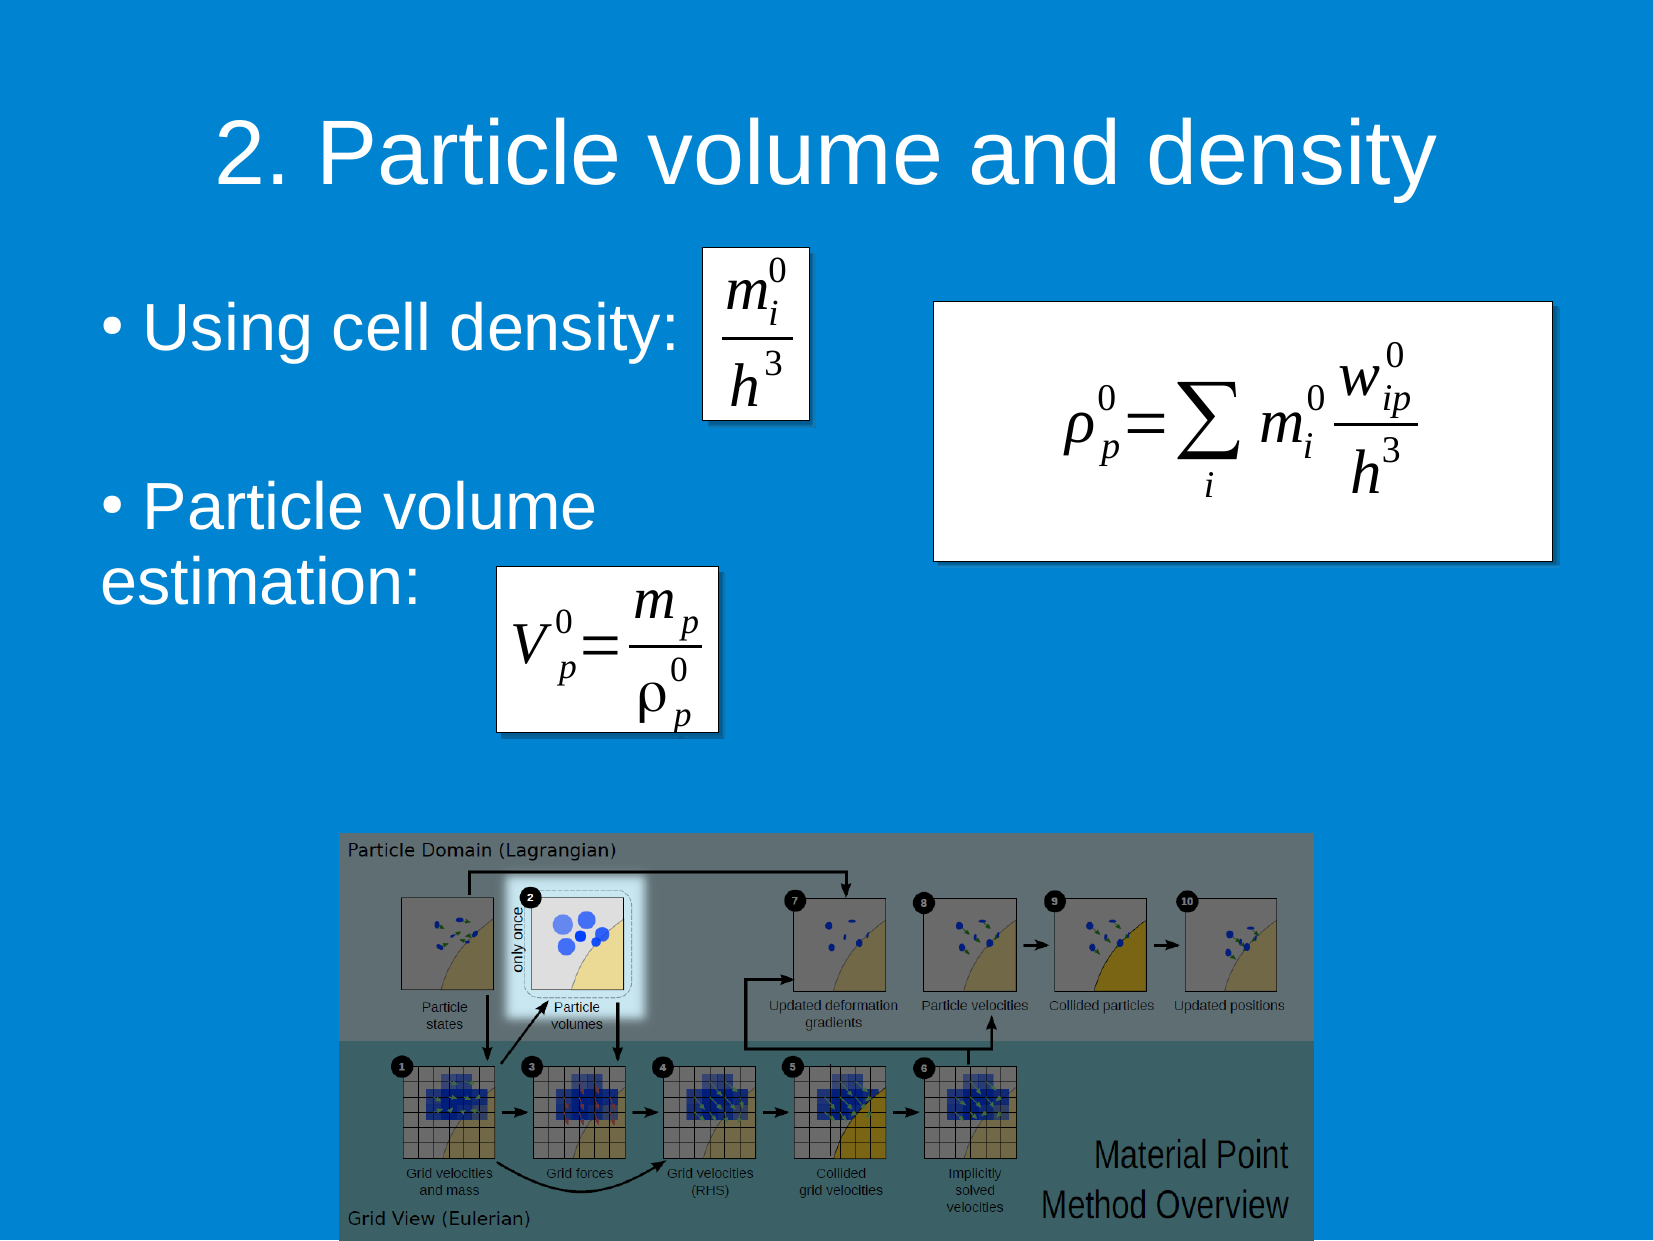

2. Particle volume and density
 Using cell density:
 Particle volume estimation:
# sds